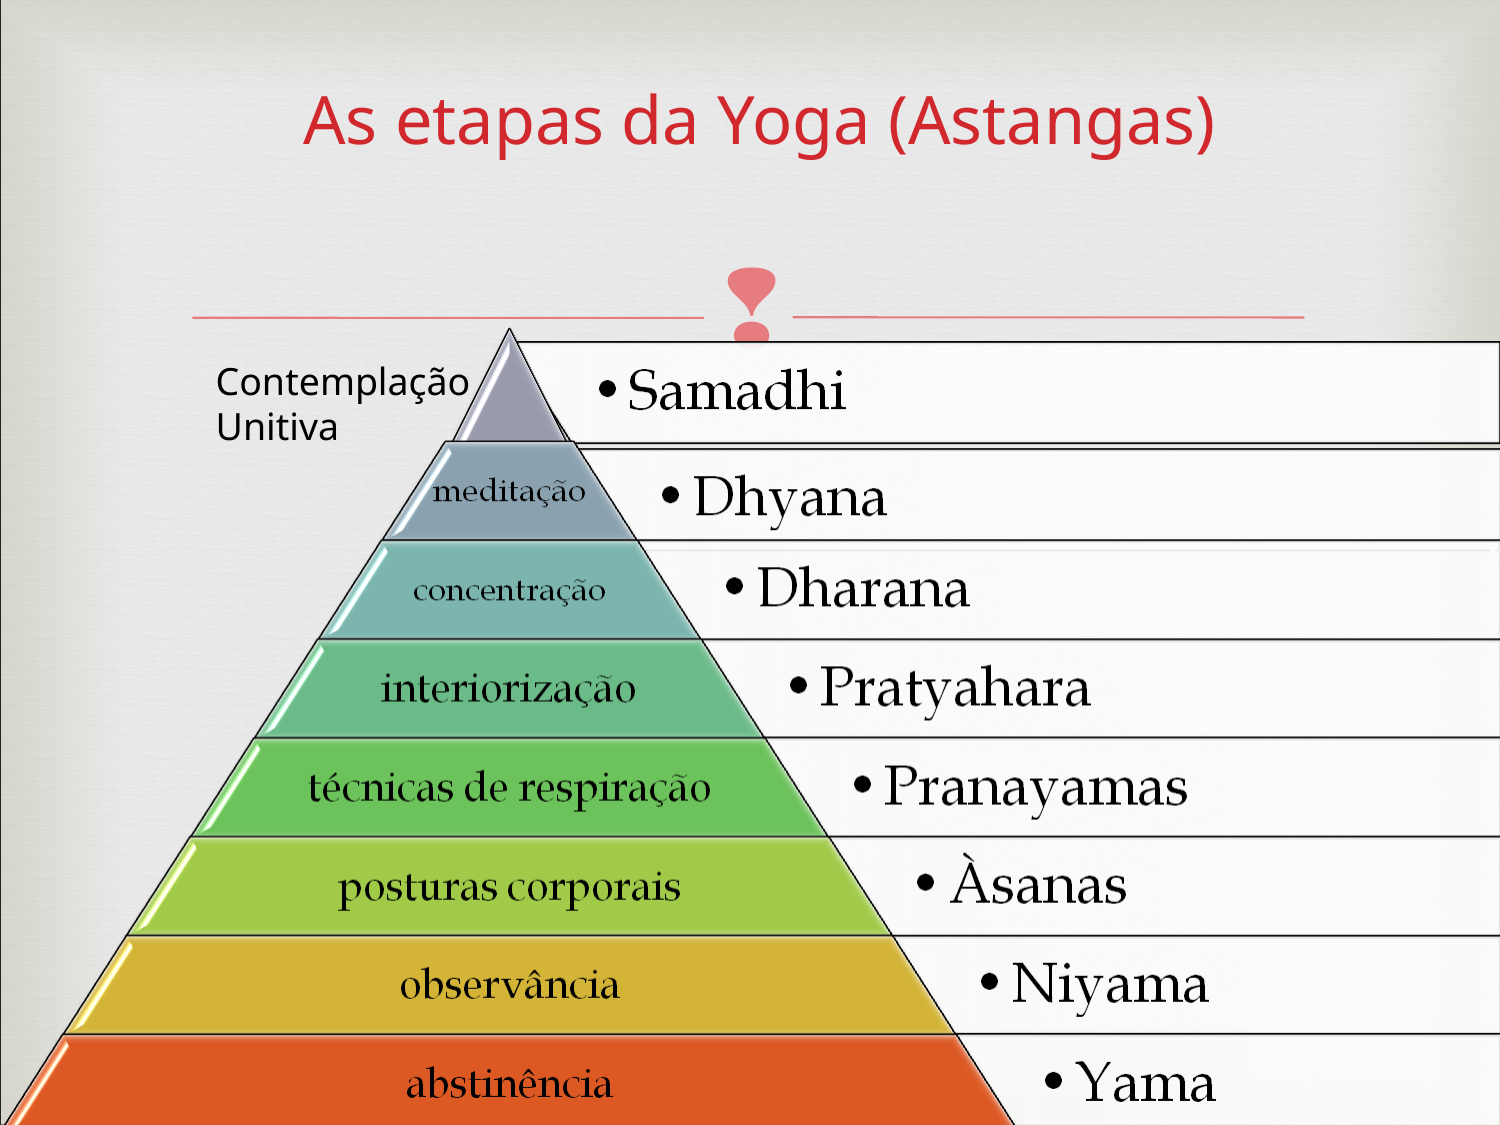

# As etapas da Yoga (Astangas)
Contemplação
Unitiva